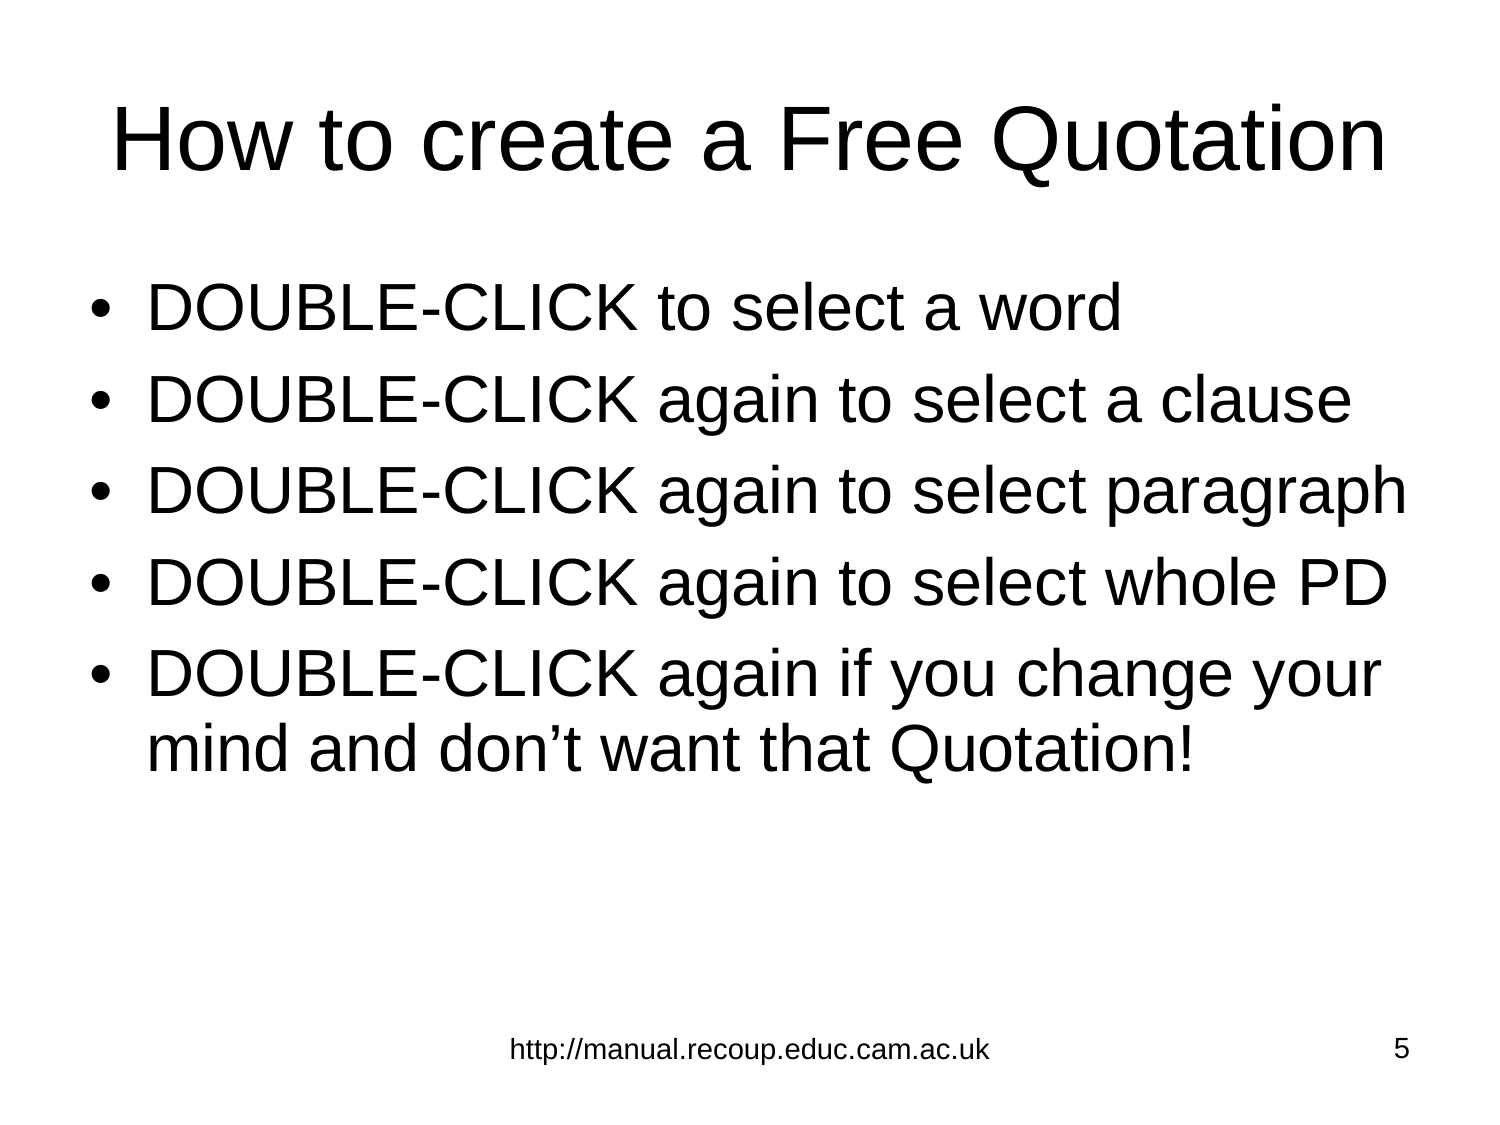

# How to create a Free Quotation
DOUBLE-CLICK to select a word
DOUBLE-CLICK again to select a clause
DOUBLE-CLICK again to select paragraph
DOUBLE-CLICK again to select whole PD
DOUBLE-CLICK again if you change your mind and don’t want that Quotation!
5
http://manual.recoup.educ.cam.ac.uk